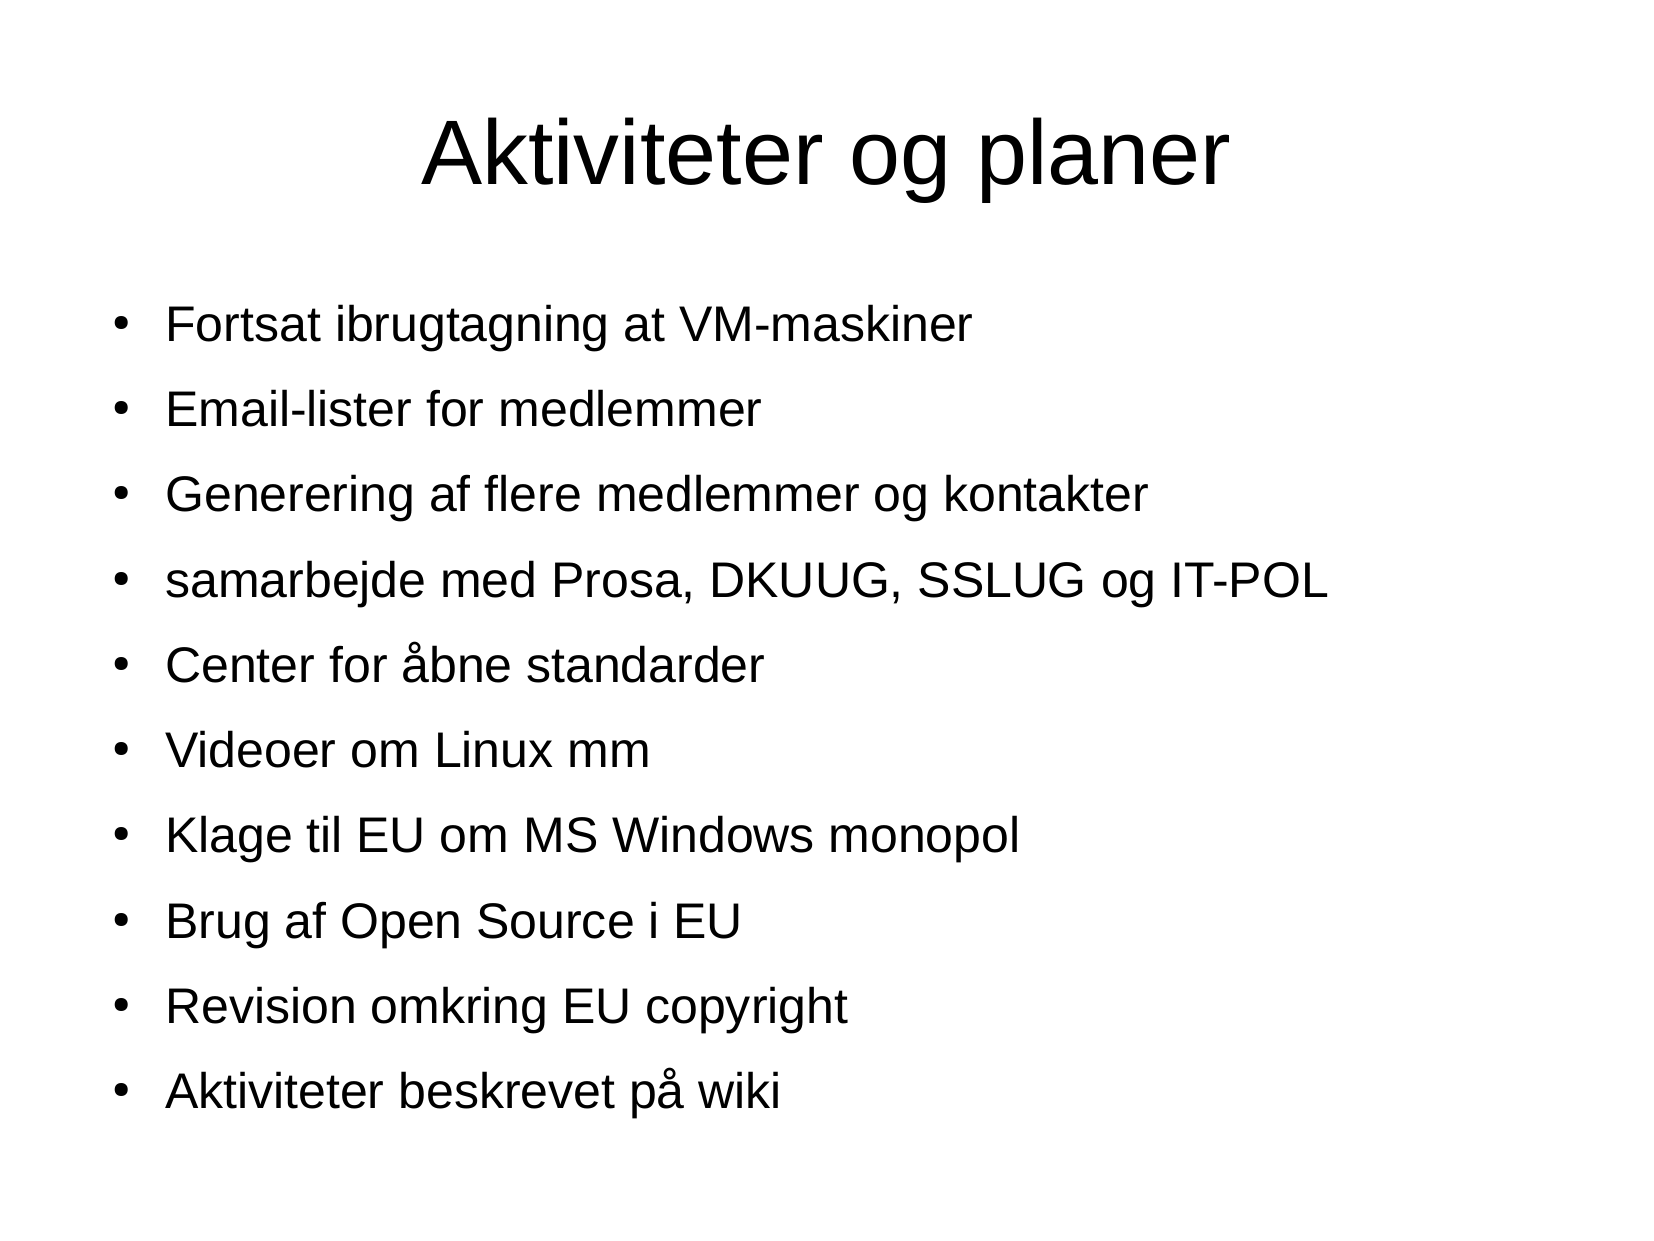

# Aktiviteter og planer
Fortsat ibrugtagning at VM-maskiner
Email-lister for medlemmer
Generering af flere medlemmer og kontakter
samarbejde med Prosa, DKUUG, SSLUG og IT-POL
Center for åbne standarder
Videoer om Linux mm
Klage til EU om MS Windows monopol
Brug af Open Source i EU
Revision omkring EU copyright
Aktiviteter beskrevet på wiki